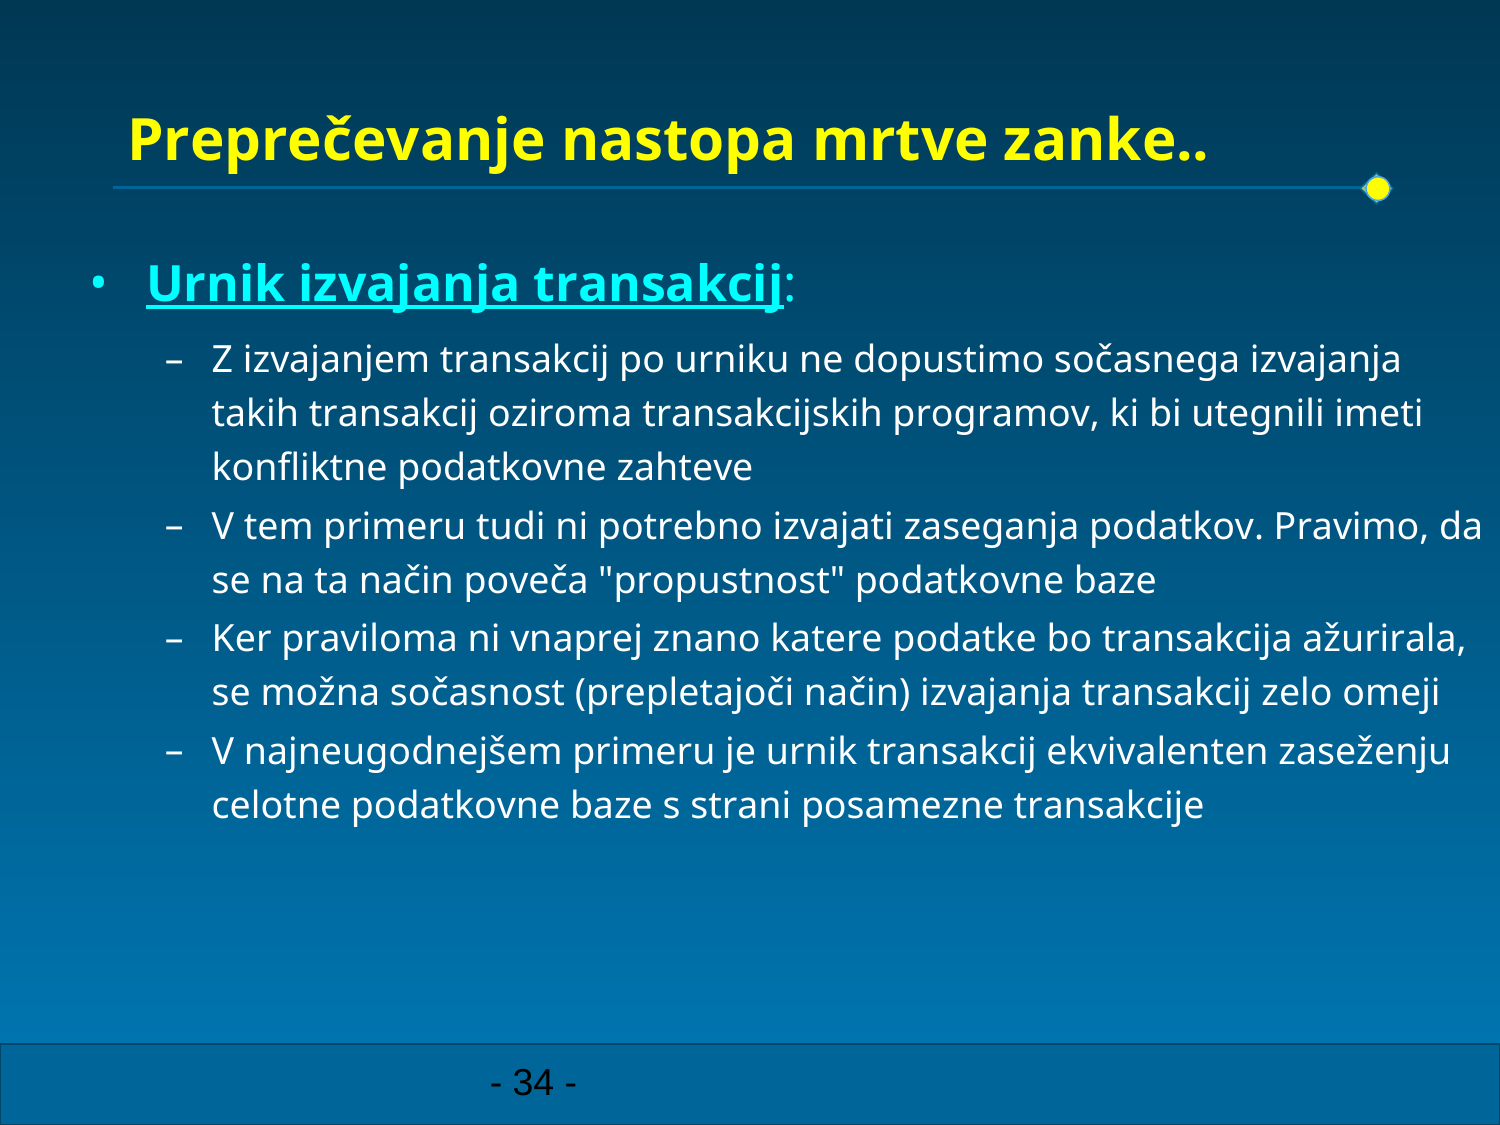

# Preprečevanje nastopa mrtve zanke..
Urnik izvajanja transakcij:
Z izvajanjem transakcij po urniku ne dopustimo sočasnega izvajanja takih transakcij oziroma transakcijskih programov, ki bi utegnili imeti konfliktne podatkovne zahteve
V tem primeru tudi ni potrebno izvajati zaseganja podatkov. Pravimo, da se na ta način poveča "propustnost" podatkovne baze
Ker praviloma ni vnaprej znano katere podatke bo transakcija ažurirala, se možna sočasnost (prepletajoči način) izvajanja transakcij zelo omeji
V najneugodnejšem primeru je urnik transakcij ekvivalenten zaseženju celotne podatkovne baze s strani posamezne transakcije